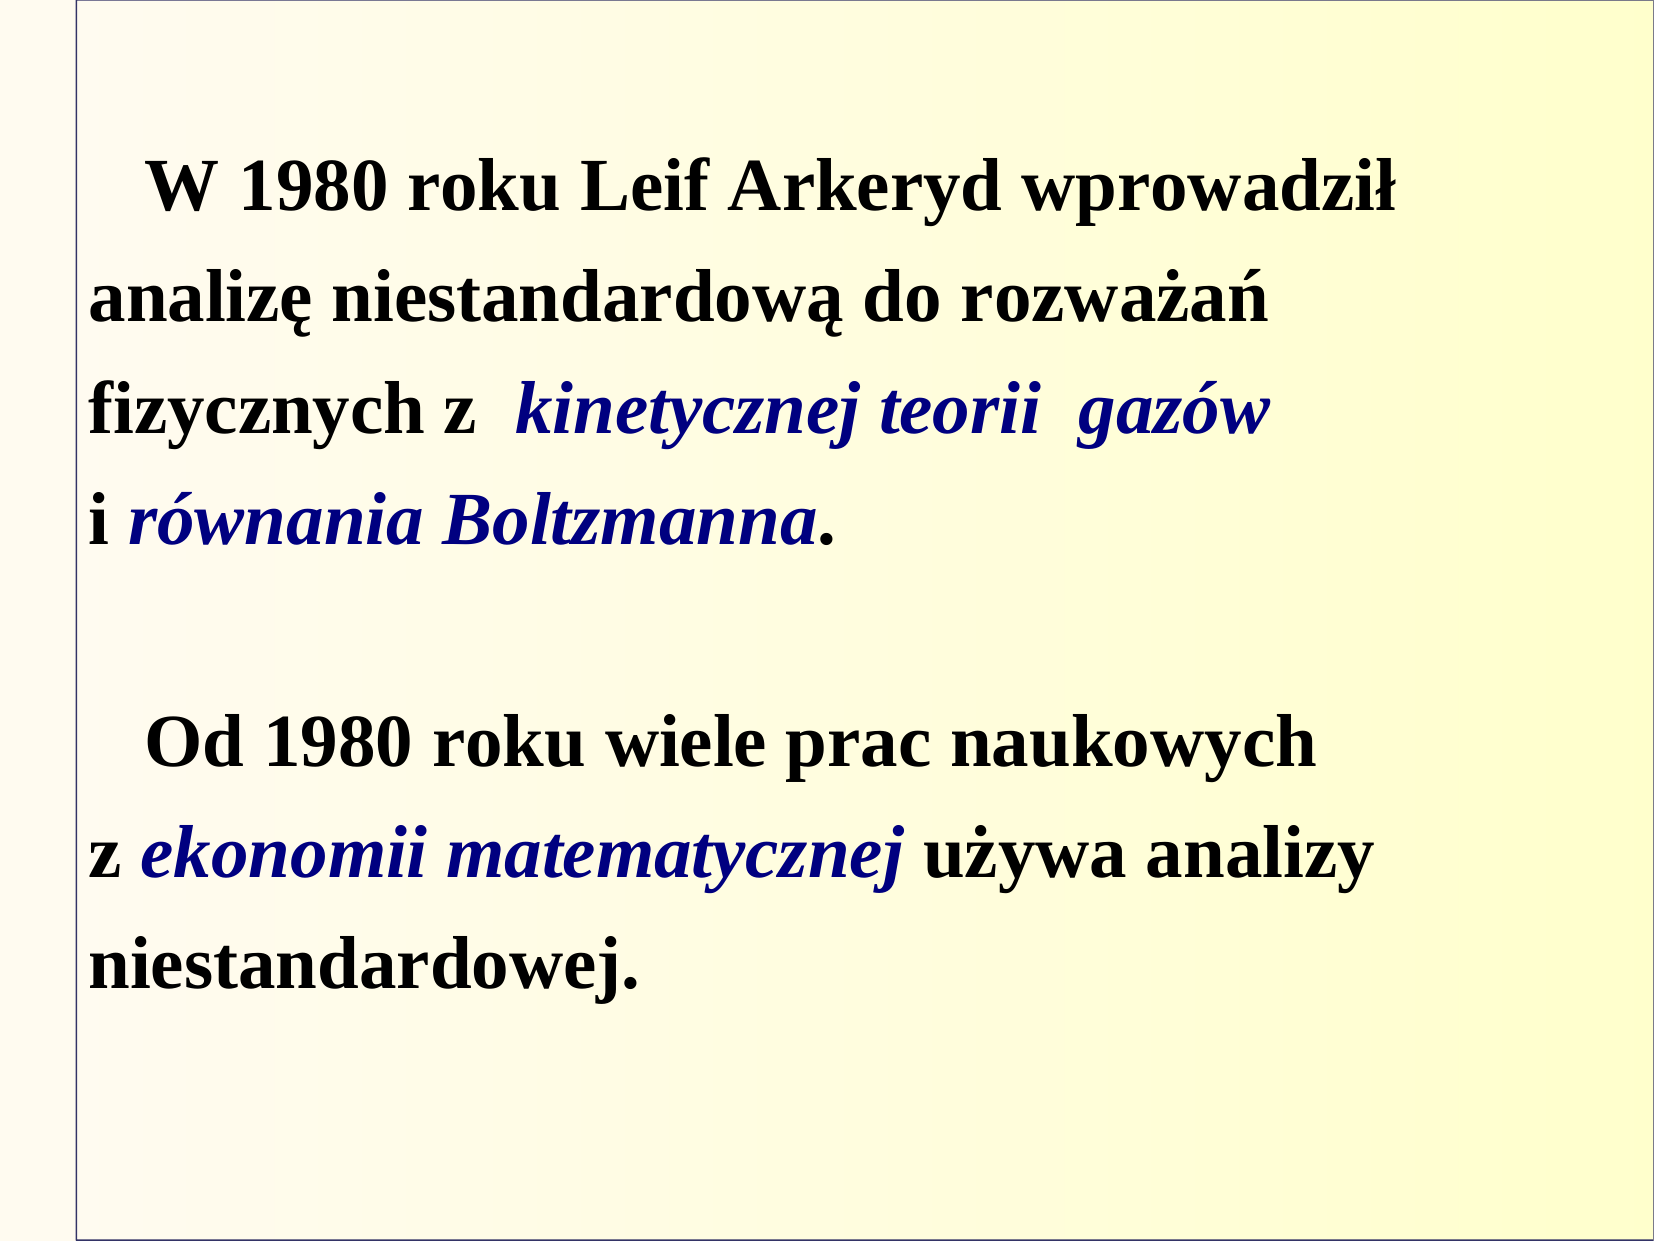

# W 1980 roku Leif Arkeryd wprowadził analizę niestandardową do rozważań fizycznych z kinetycznej teorii gazów i równania Boltzmanna. Od 1980 roku wiele prac naukowych z ekonomii matematycznej używa analizy niestandardowej.